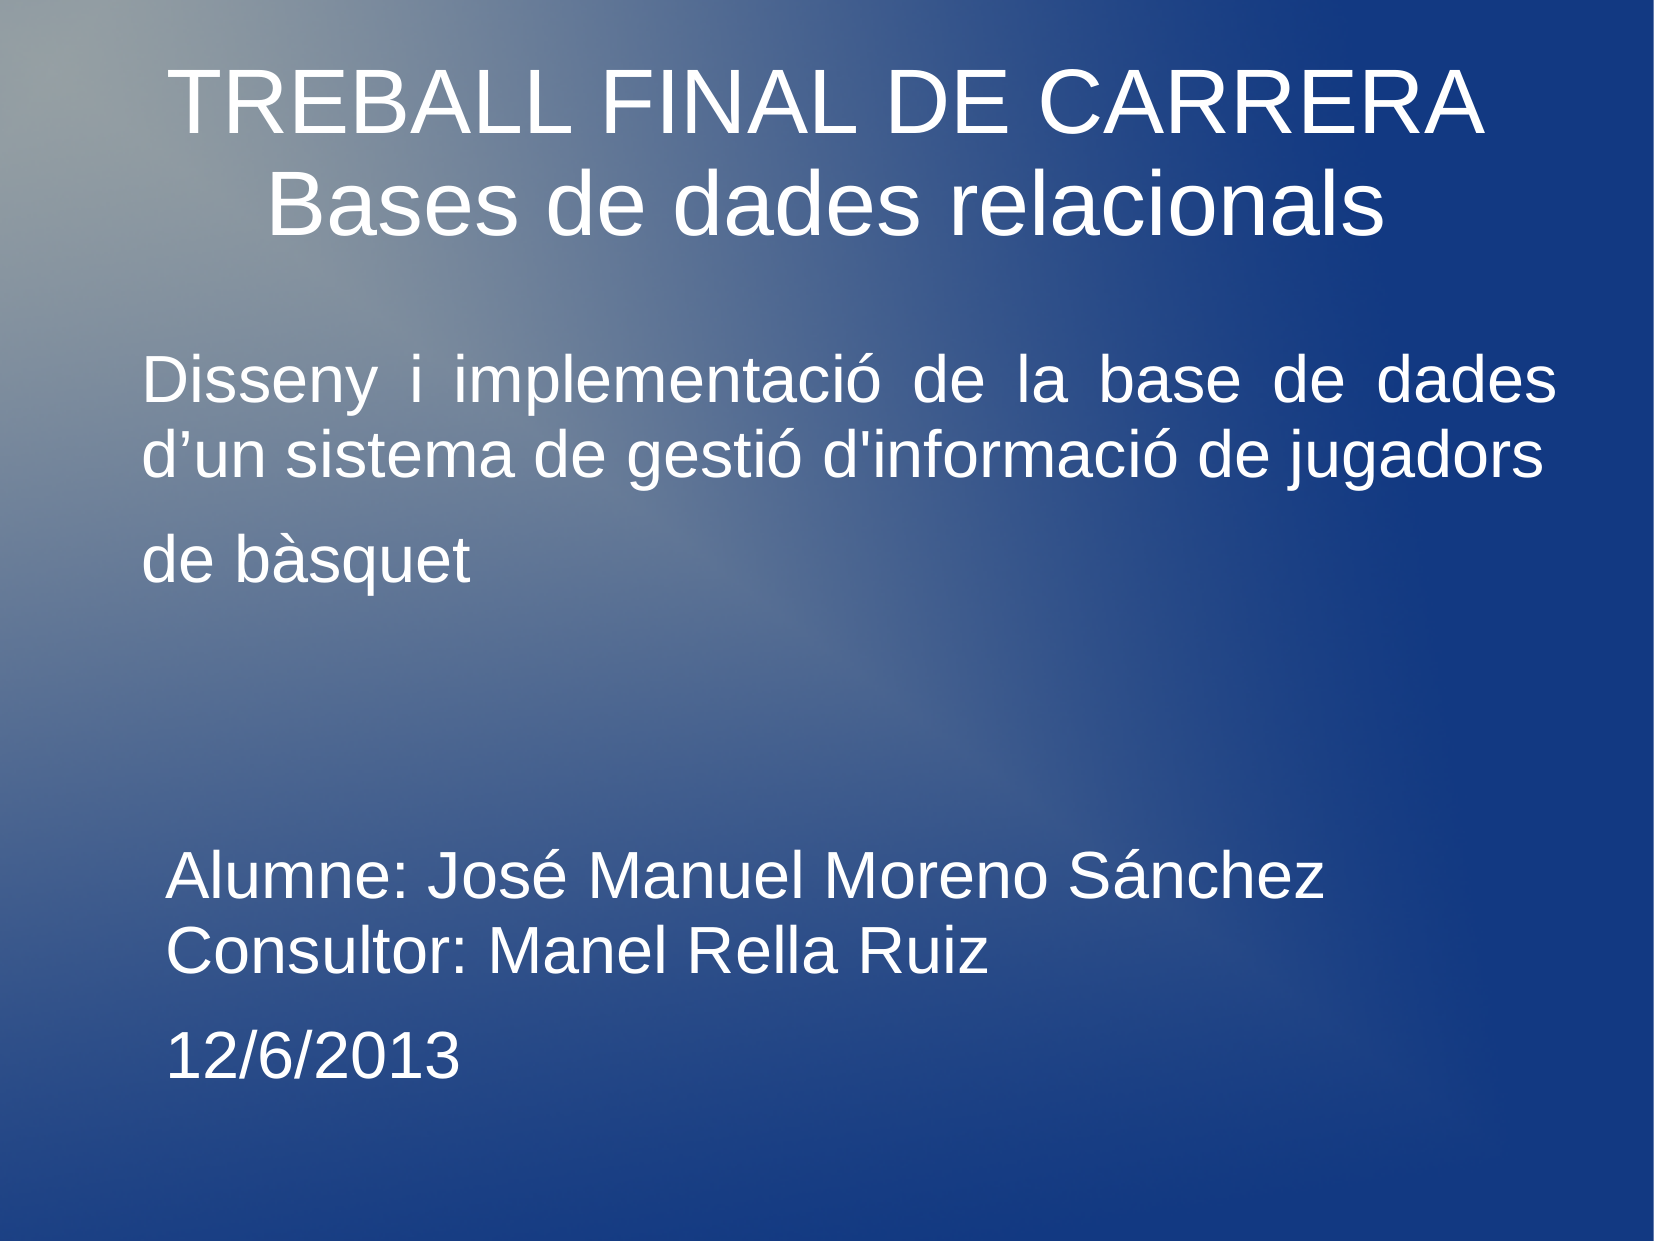

# TREBALL FINAL DE CARRERA Bases de dades relacionals
Disseny i implementació de la base de dades d’un sistema de gestió d'informació de jugadors
de bàsquet
Alumne: José Manuel Moreno Sánchez Consultor: Manel Rella Ruiz
12/6/2013